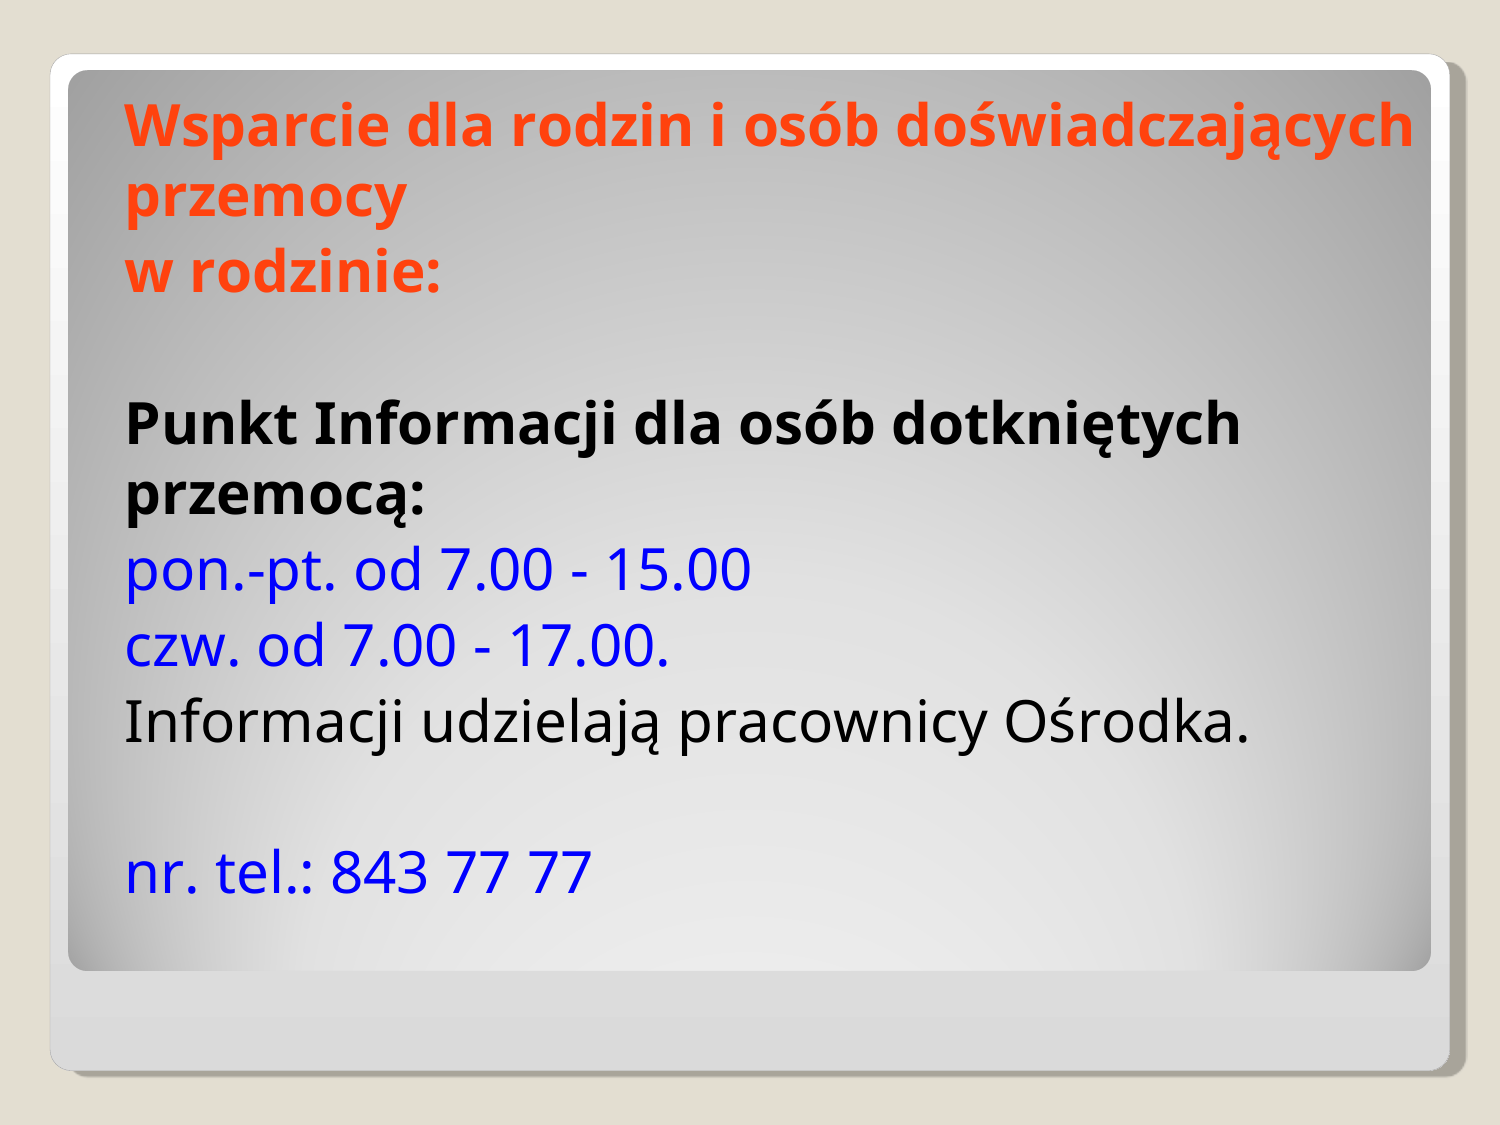

Wsparcie dla rodzin i osób doświadczających przemocy
w rodzinie:
Punkt Informacji dla osób dotkniętych przemocą:
pon.-pt. od 7.00 - 15.00
czw. od 7.00 - 17.00.
Informacji udzielają pracownicy Ośrodka.
nr. tel.: 843 77 77